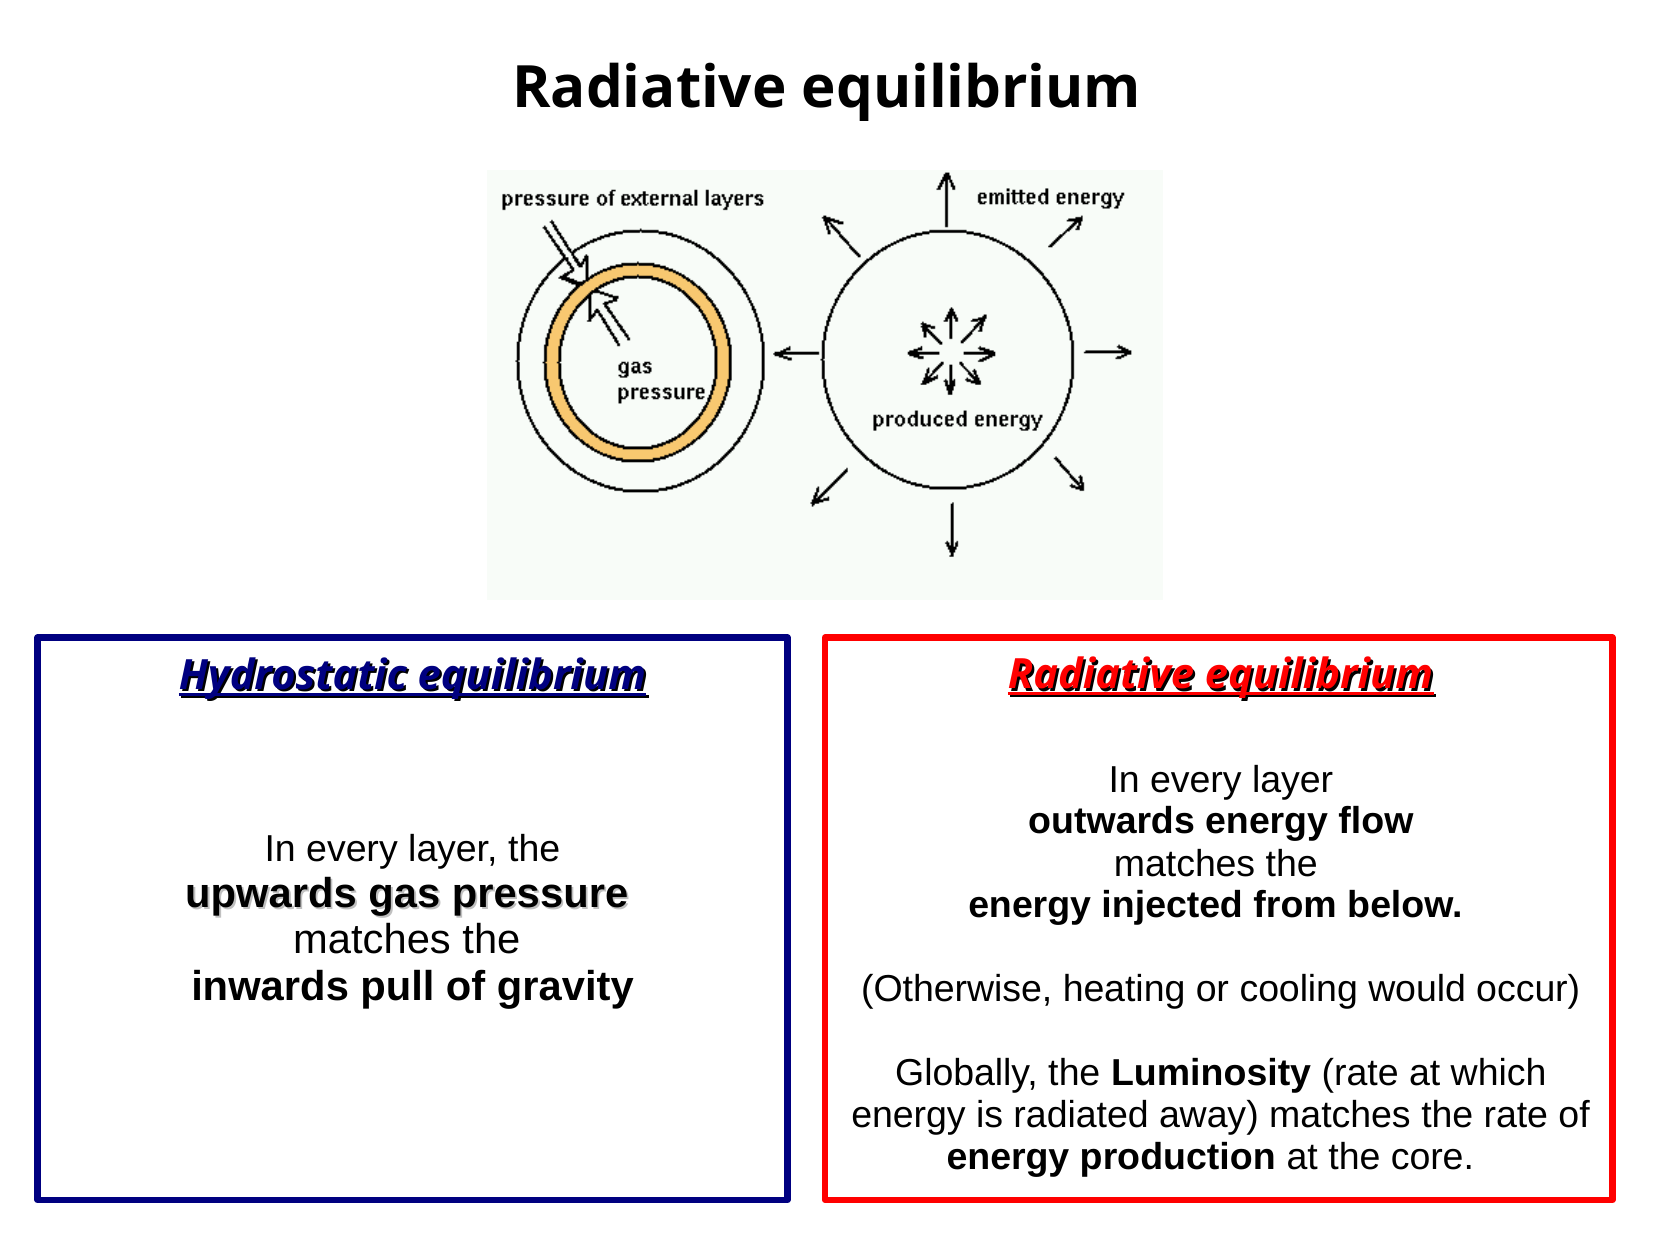

Radiative equilibrium
Radiative equilibrium
In every layer
outwards energy flow
matches the
energy injected from below.
(Otherwise, heating or cooling would occur)
Globally, the Luminosity (rate at which energy is radiated away) matches the rate of energy production at the core.
Hydrostatic equilibrium
In every layer, the
upwards gas pressure
matches the
inwards pull of gravity